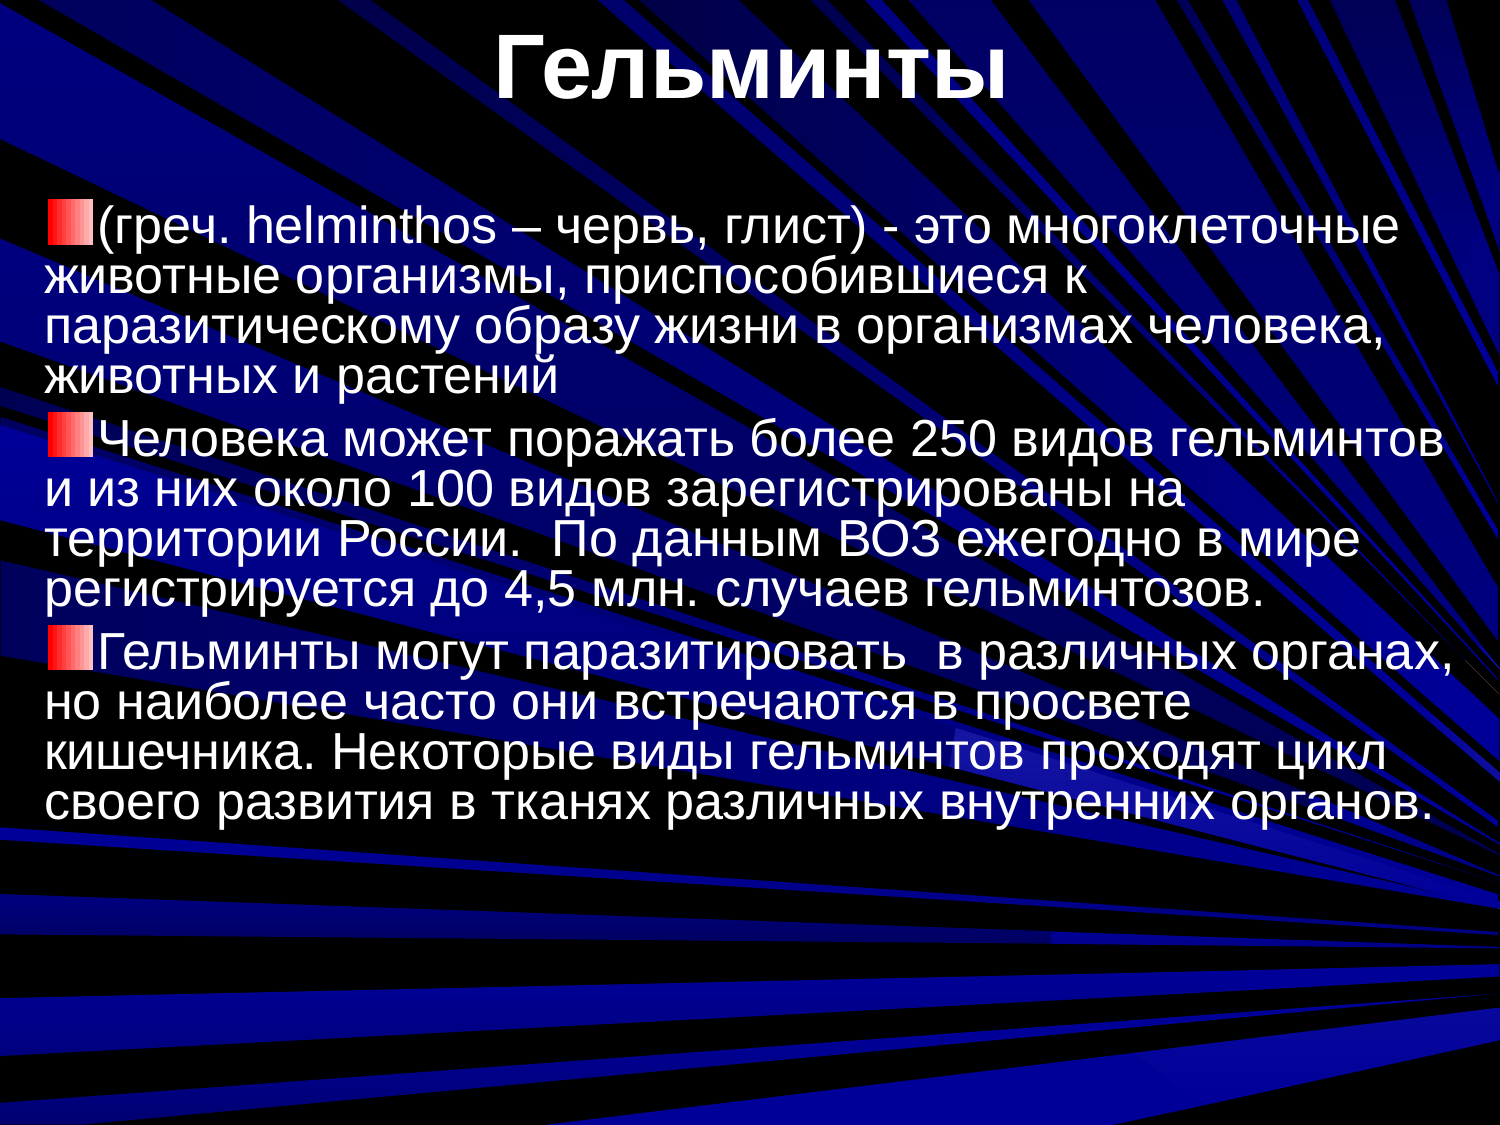

# Гельминты
(греч. helminthos – червь, глист) - это многоклеточные животные организмы, приспособившиеся к паразитическому образу жизни в организмах человека, животных и растений
Человека может поражать более 250 видов гельминтов и из них около 100 видов зарегистрированы на территории России. По данным ВОЗ ежегодно в мире регистрируется до 4,5 млн. случаев гельминтозов.
Гельминты могут паразитировать в различных органах, но наиболее часто они встречаются в просвете кишечника. Некоторые виды гельминтов проходят цикл своего развития в тканях различных внутренних органов.